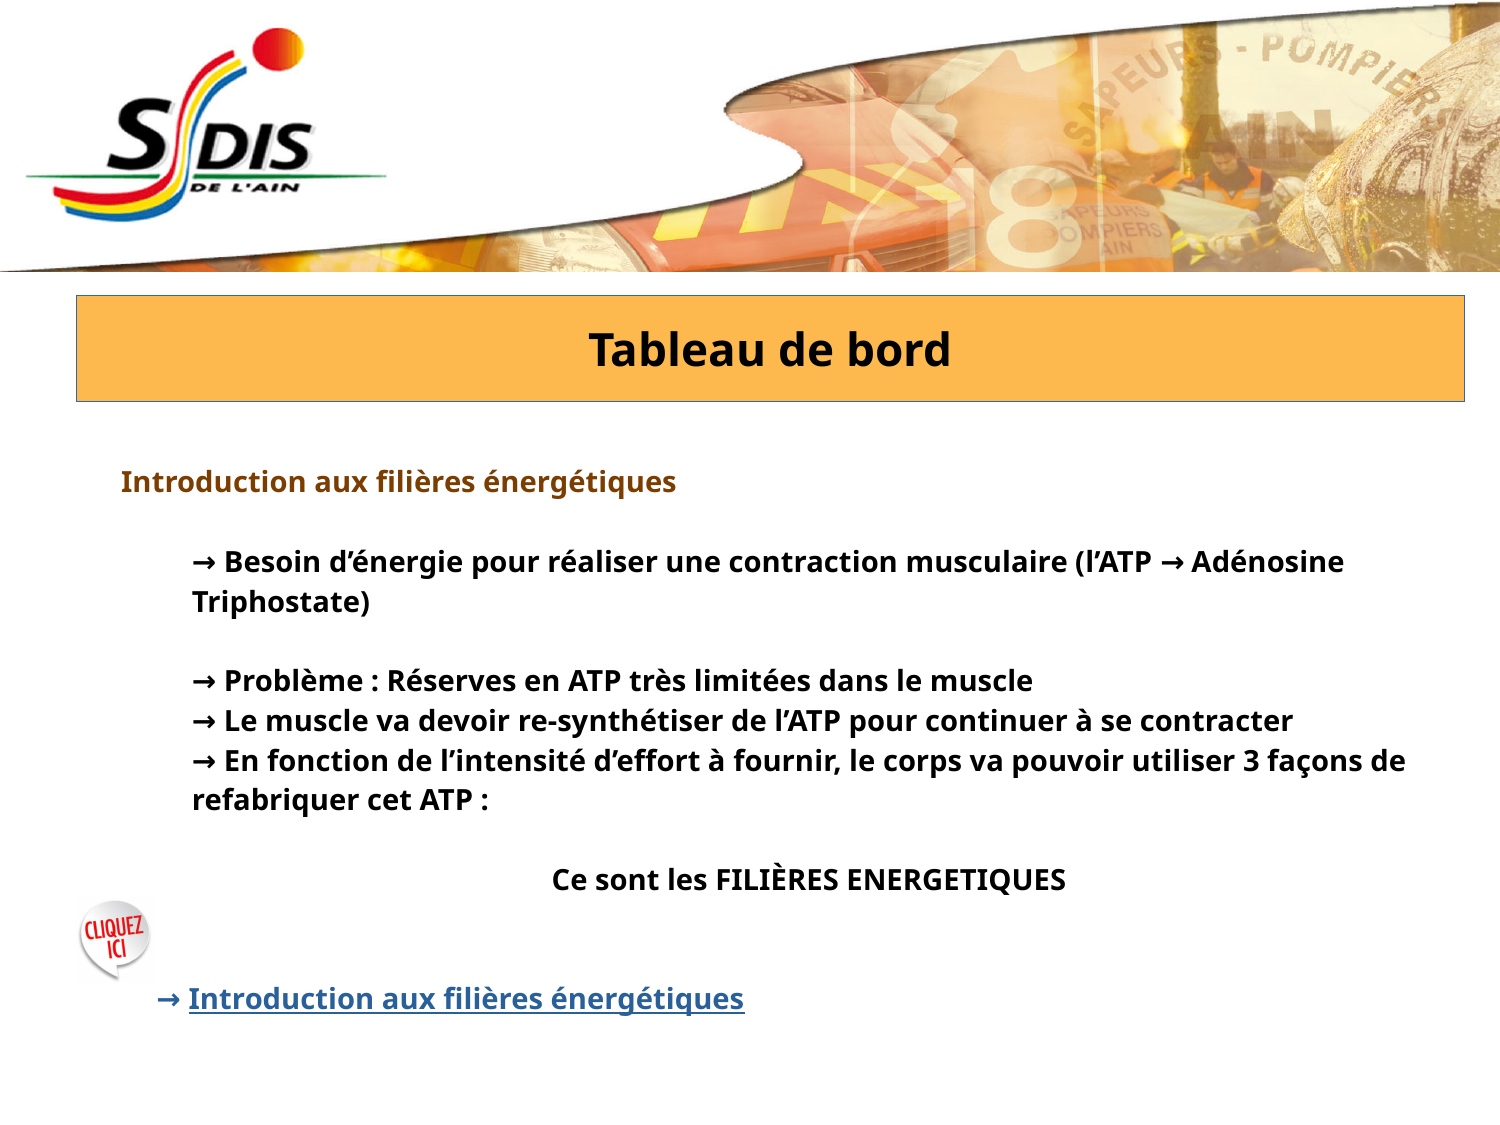

Tableau de bord
Introduction aux filières énergétiques
→ Besoin d’énergie pour réaliser une contraction musculaire (l’ATP → Adénosine Triphostate)
→ Problème : Réserves en ATP très limitées dans le muscle
→ Le muscle va devoir re-synthétiser de l’ATP pour continuer à se contracter
→ En fonction de l’intensité d’effort à fournir, le corps va pouvoir utiliser 3 façons de refabriquer cet ATP :
Ce sont les FILIÈRES ENERGETIQUES
→ Introduction aux filières énergétiques